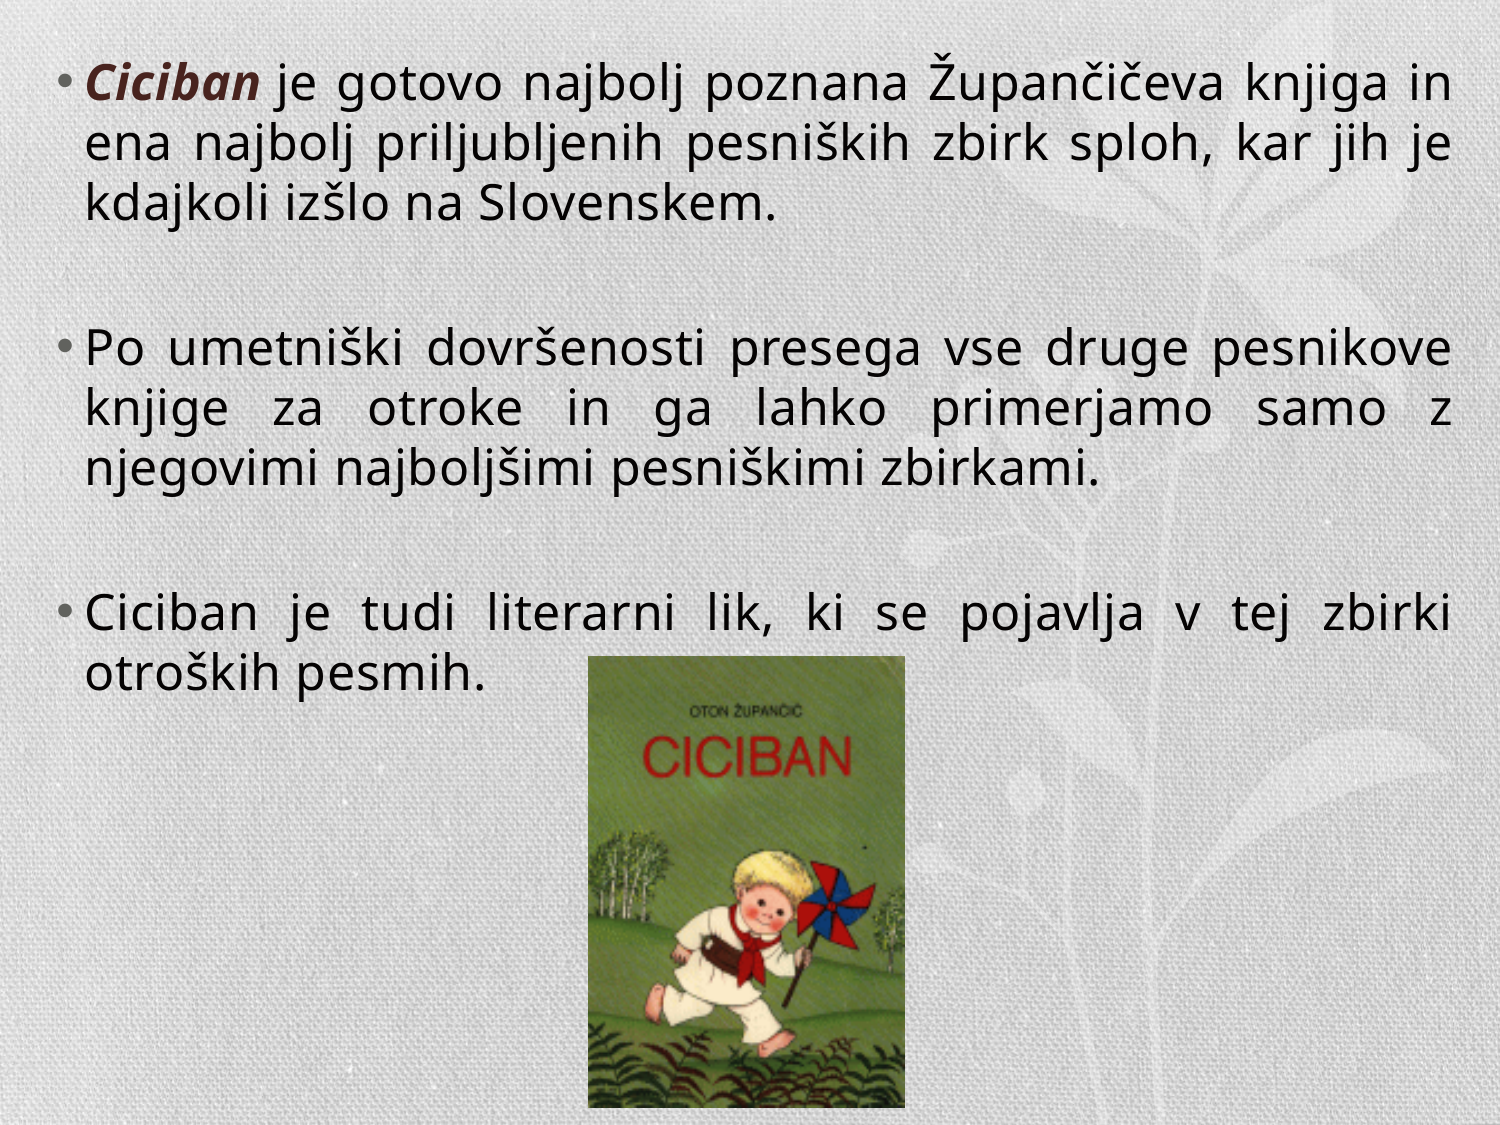

# Ciciban je gotovo najbolj poznana Župančičeva knjiga in ena najbolj priljubljenih pesniških zbirk sploh, kar jih je kdajkoli izšlo na Slovenskem.
Po umetniški dovršenosti presega vse druge pesnikove knjige za otroke in ga lahko primerjamo samo z njegovimi najboljšimi pesniškimi zbirkami.
Ciciban je tudi literarni lik, ki se pojavlja v tej zbirki otroških pesmih.